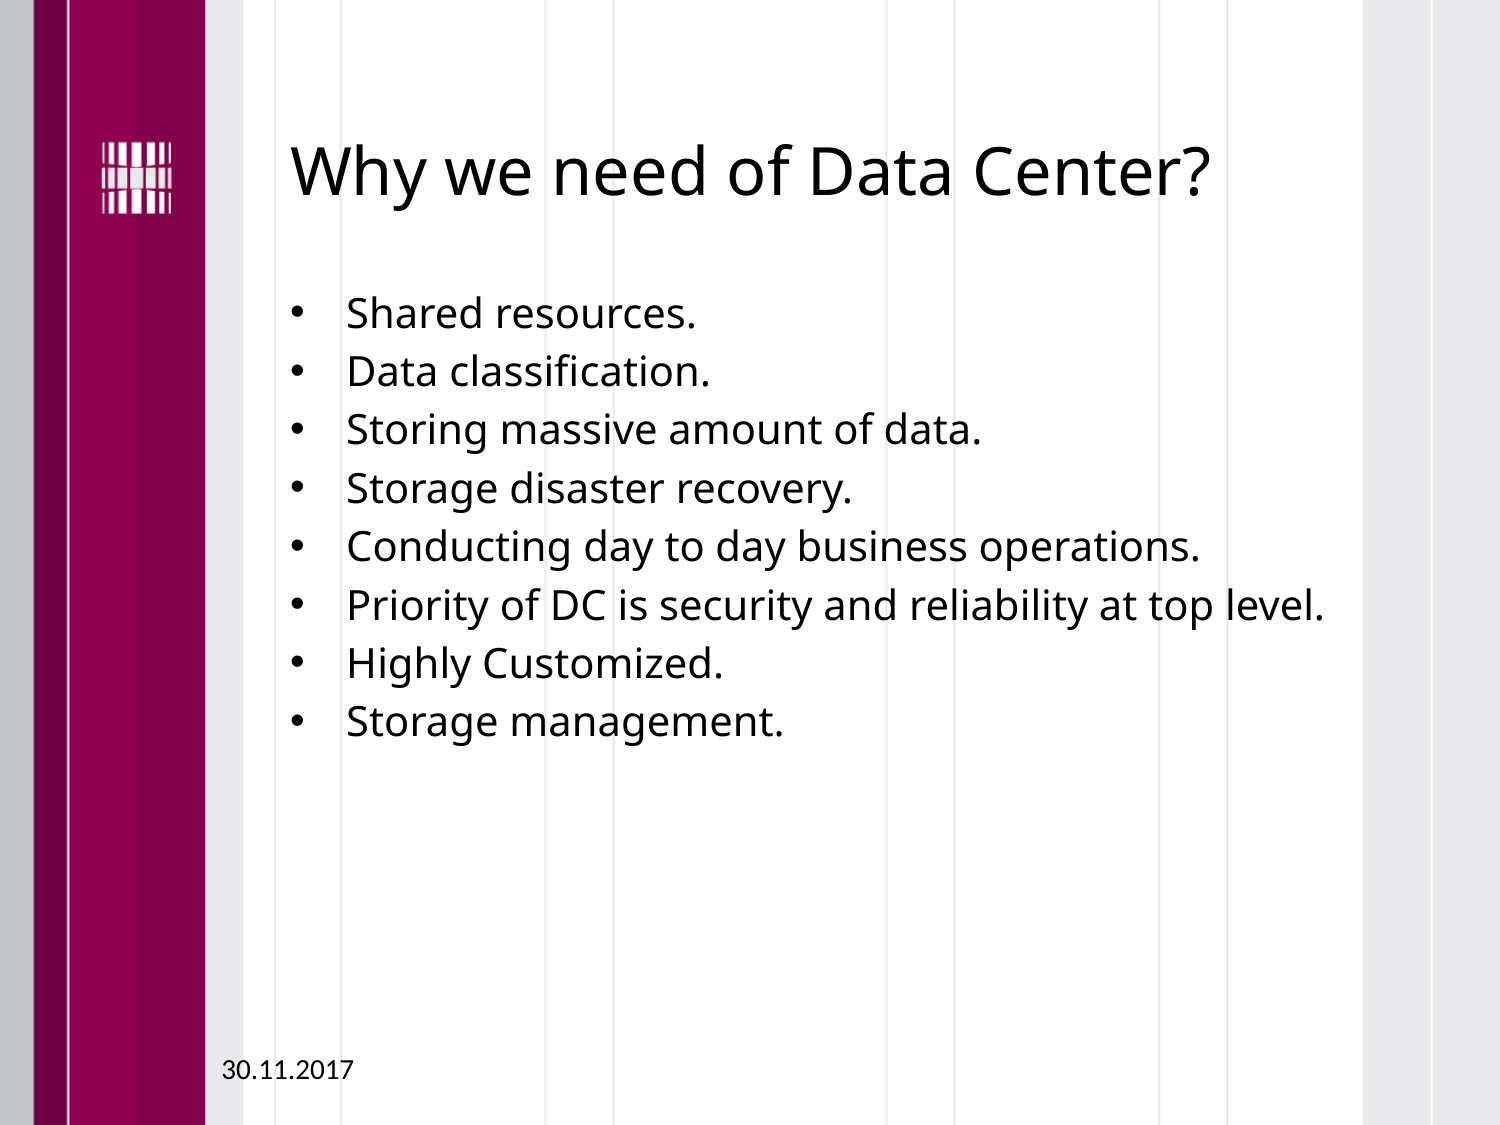

# Why we need of Data Center?
Shared resources.
Data classification.
Storing massive amount of data.
Storage disaster recovery.
Conducting day to day business operations.
Priority of DC is security and reliability at top level.
Highly Customized.
Storage management.
30.11.2017